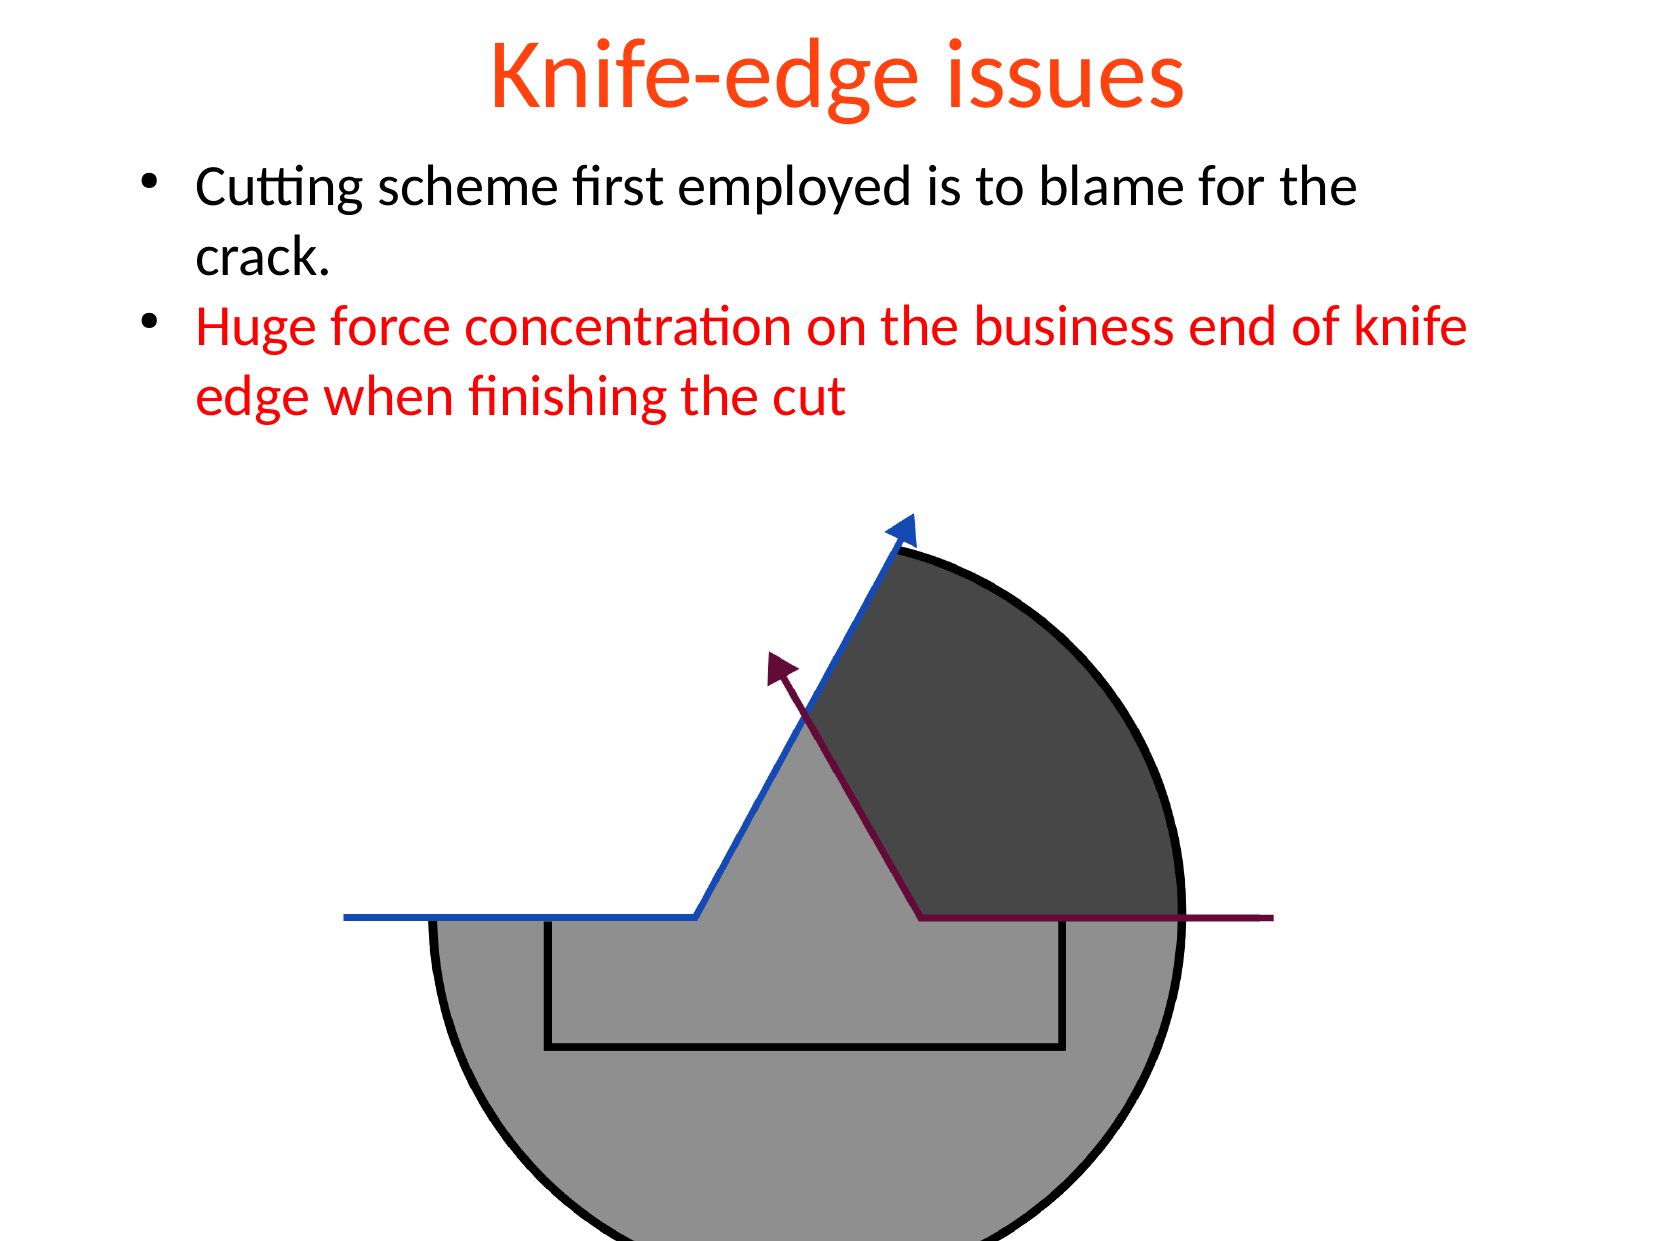

Knife-edge issues
Cutting scheme first employed is to blame for the crack.
Huge force concentration on the business end of knife edge when finishing the cut